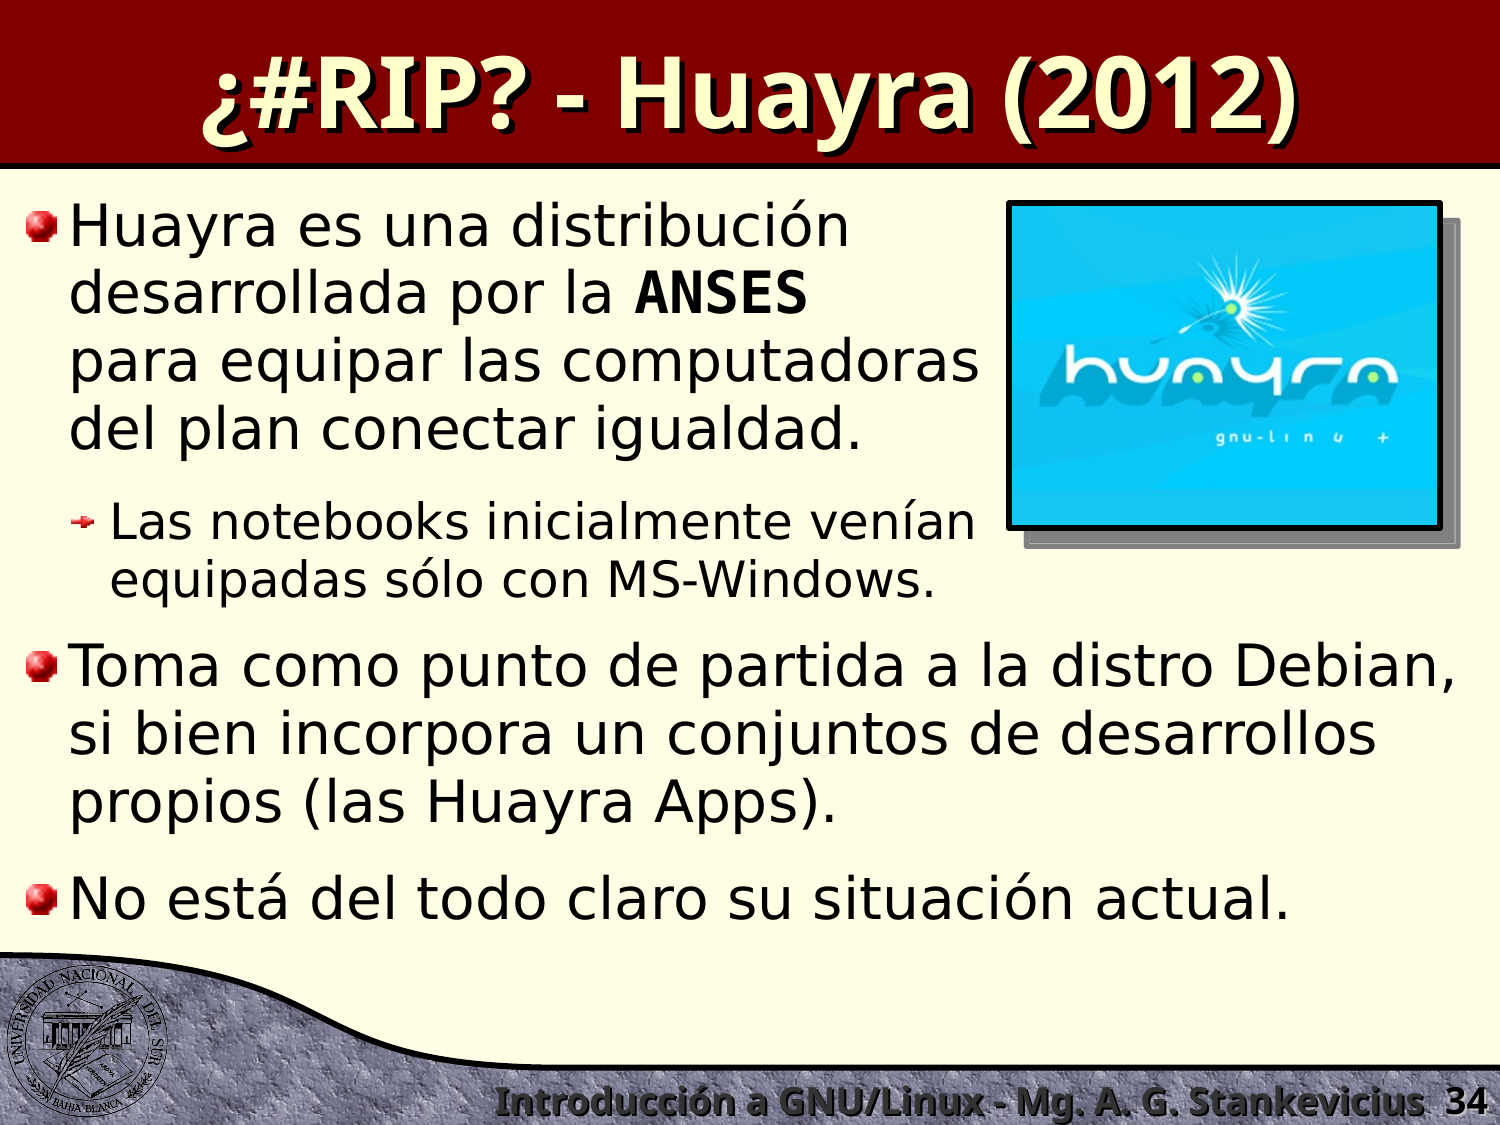

# ¿#RIP? - Huayra (2012)
Huayra es una distribución
desarrollada por la ANSES
para equipar las computadoras
del plan conectar igualdad.
Las notebooks inicialmente venían
equipadas sólo con MS-Windows.
Toma como punto de partida a la distro Debian, si bien incorpora un conjuntos de desarrollos propios (las Huayra Apps).
No está del todo claro su situación actual.
34